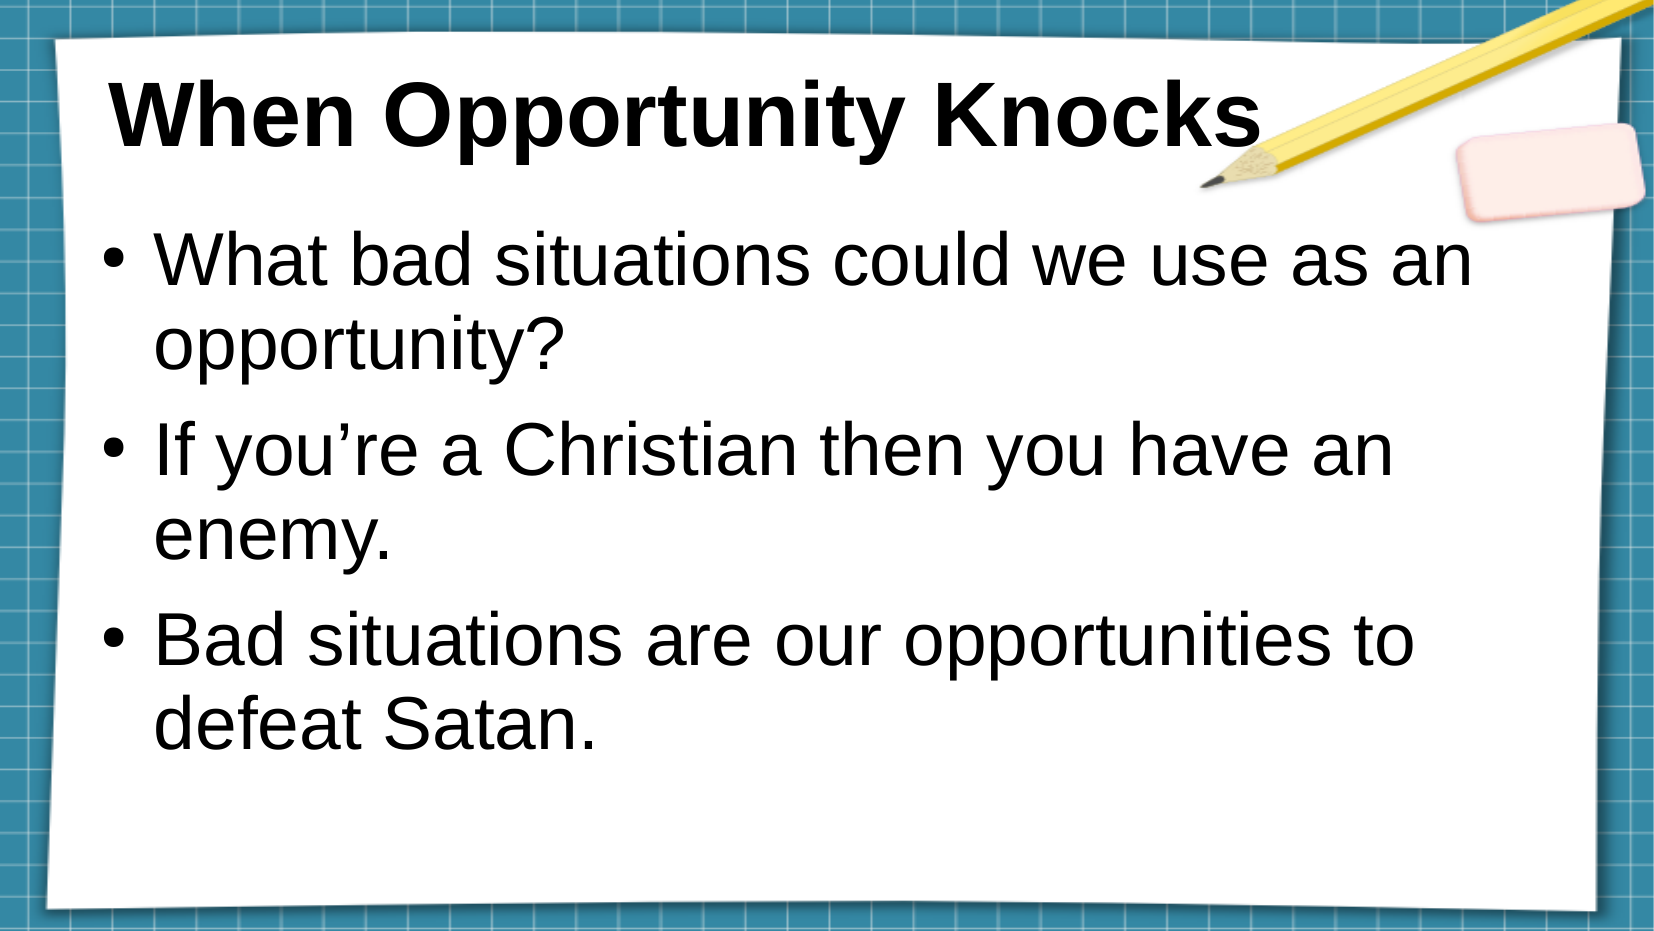

# When Opportunity Knocks
What bad situations could we use as an opportunity?
If you’re a Christian then you have an enemy.
Bad situations are our opportunities to defeat Satan.